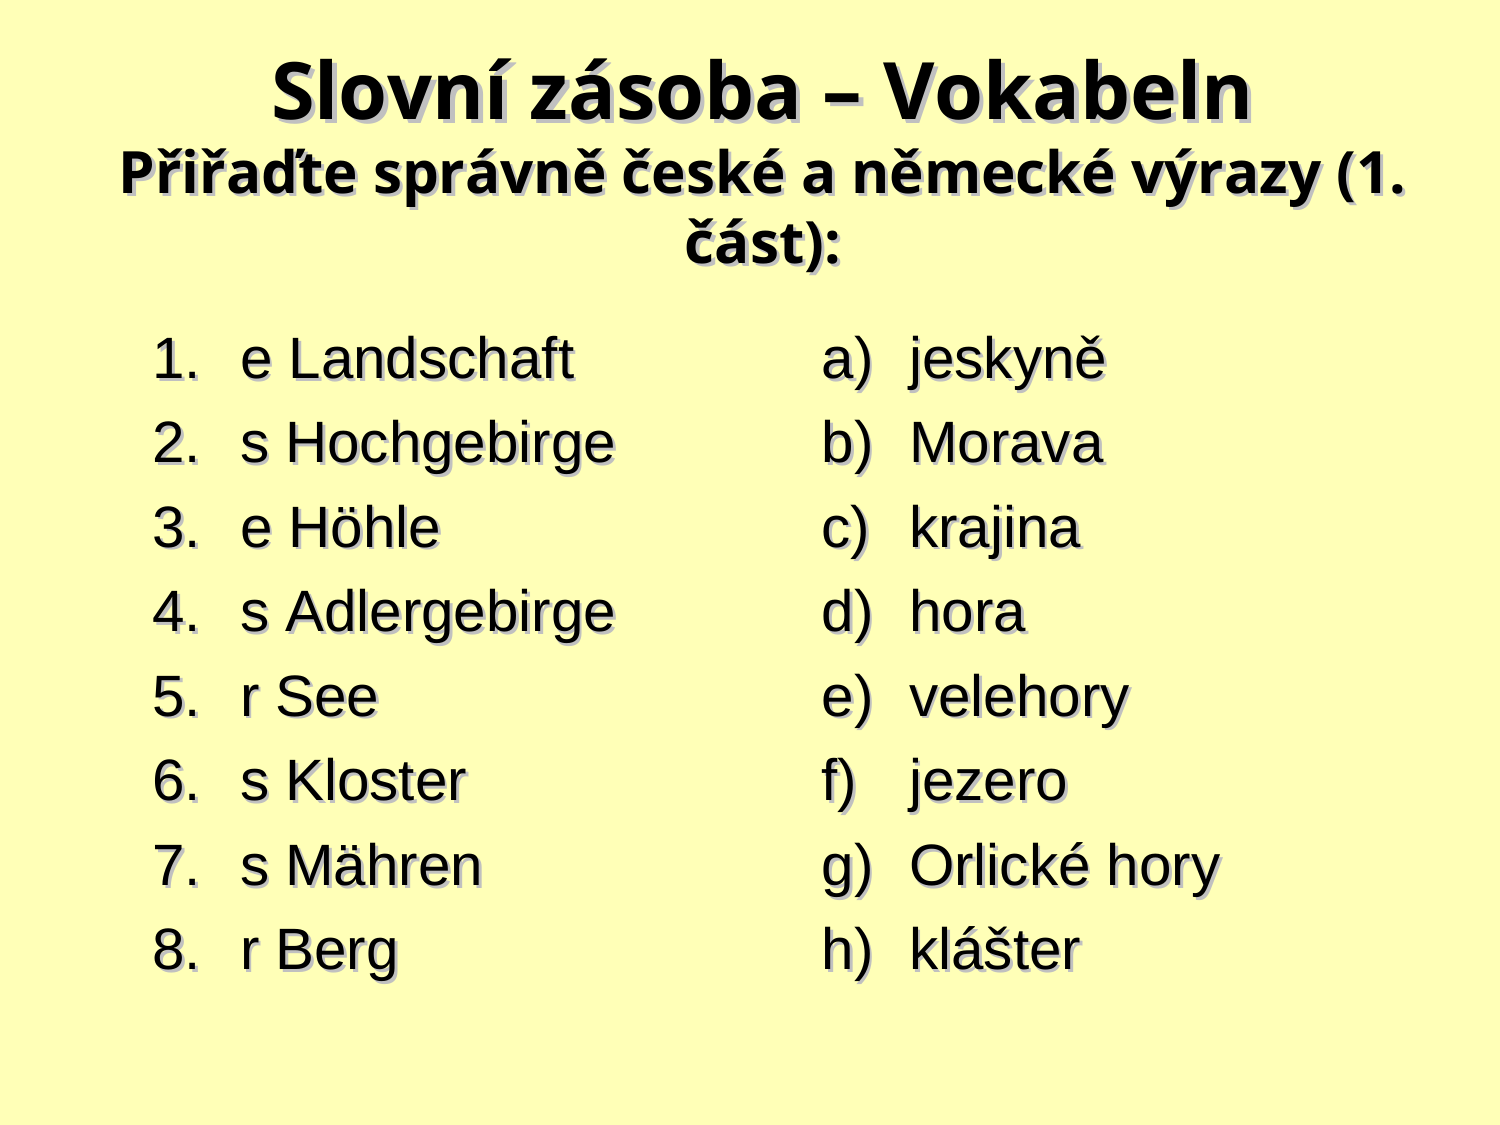

# Slovní zásoba – Vokabeln Přiřaďte správně české a německé výrazy (1. část):
e Landschaft
s Hochgebirge
e Höhle
s Adlergebirge
r See
s Kloster
s Mähren
r Berg
jeskyně
Morava
krajina
hora
velehory
jezero
Orlické hory
klášter